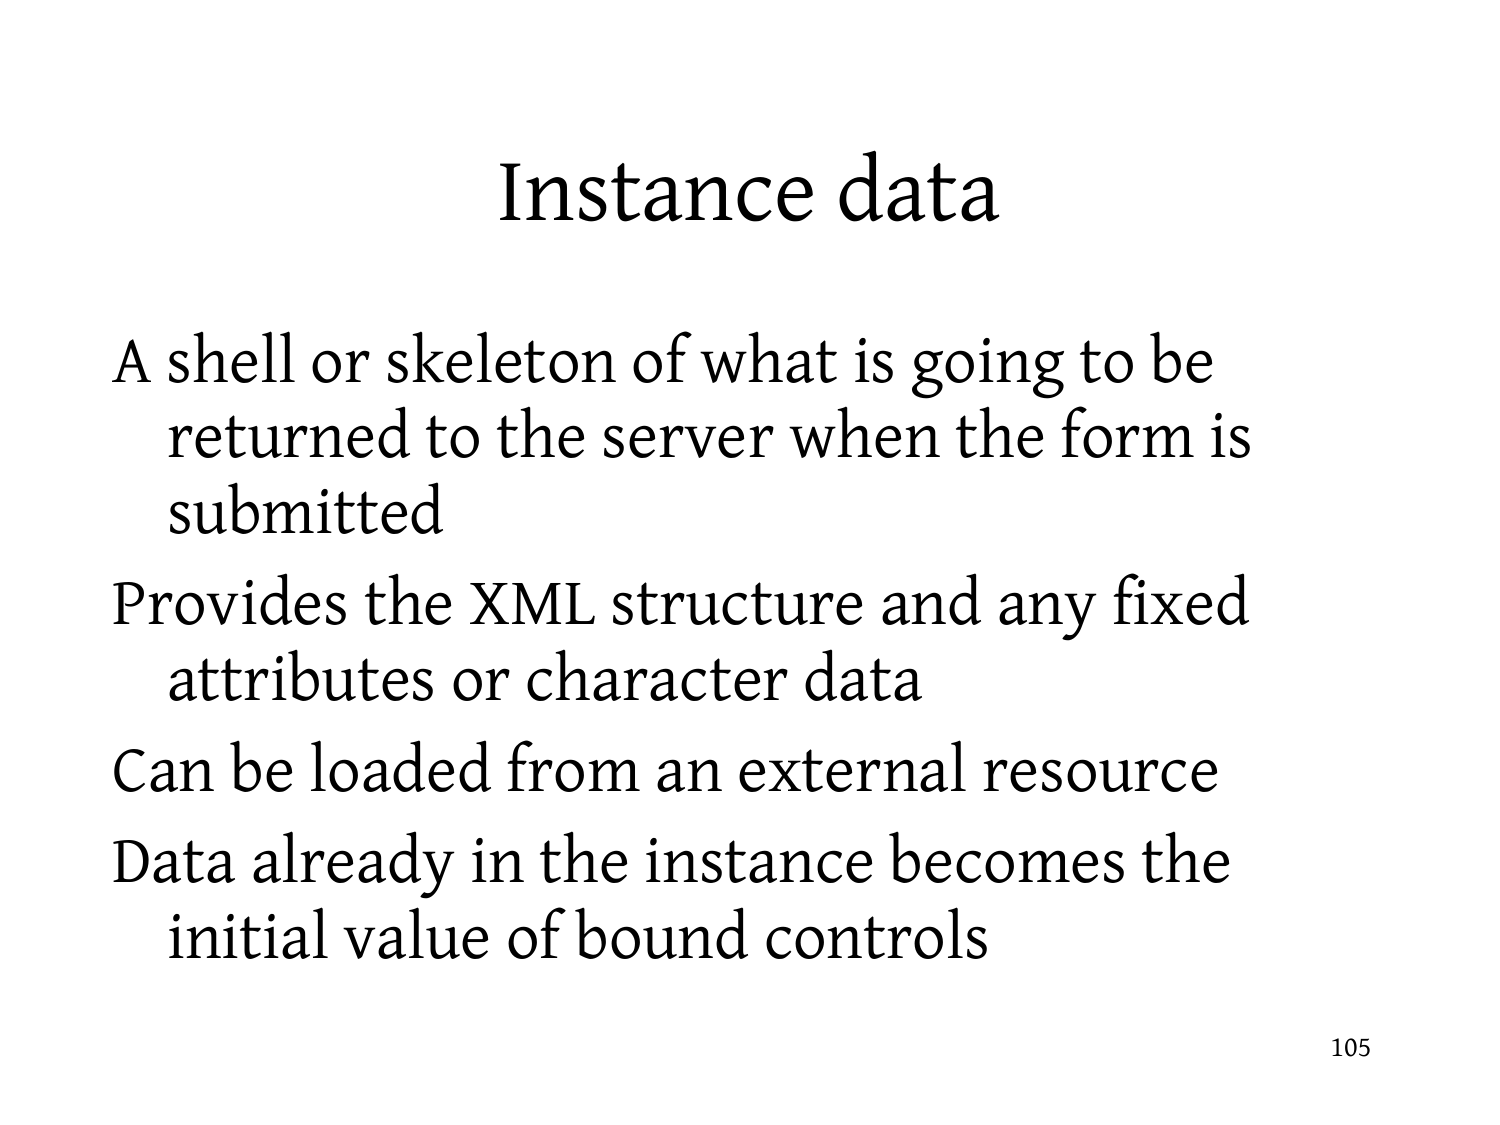

# Instance data
A shell or skeleton of what is going to be returned to the server when the form is submitted
Provides the XML structure and any fixed attributes or character data
Can be loaded from an external resource
Data already in the instance becomes the initial value of bound controls